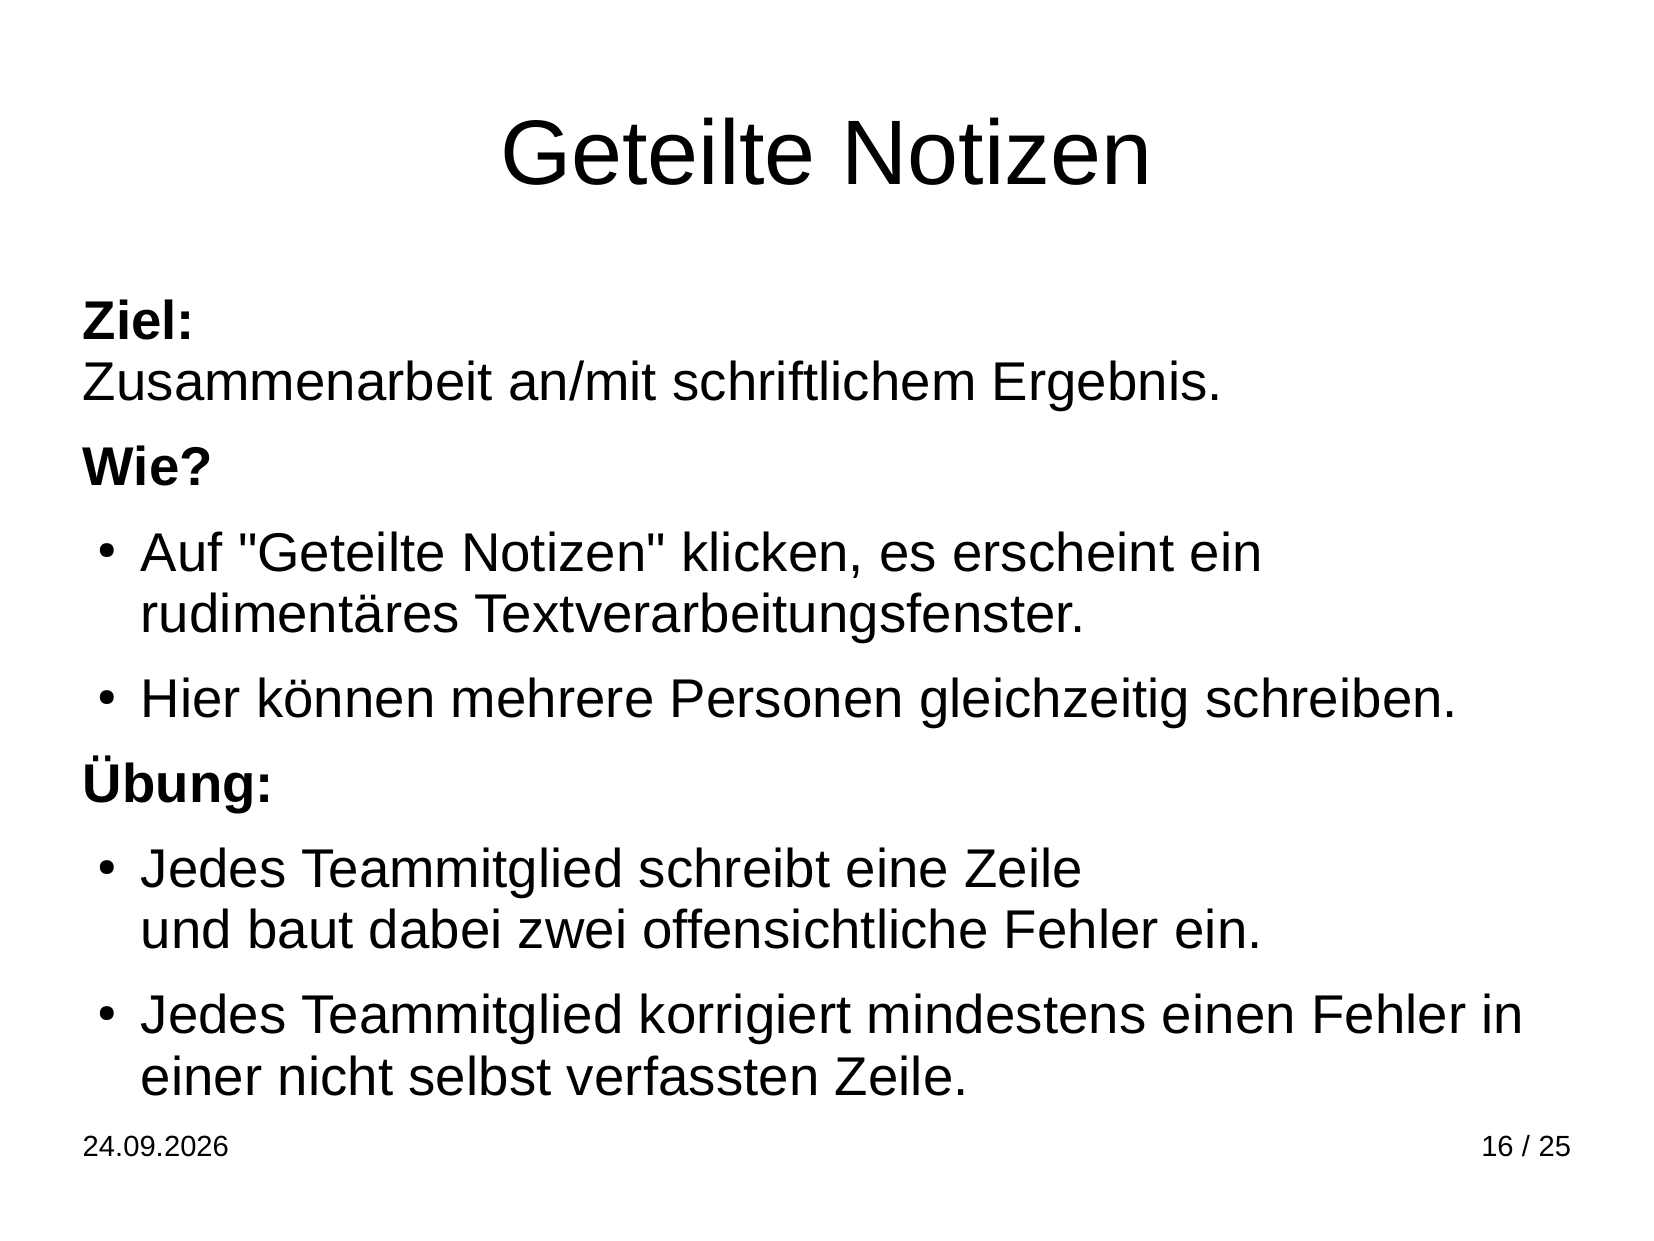

# Geteilte Notizen
Ziel:
Zusammenarbeit an/mit schriftlichem Ergebnis.
Wie?
Auf "Geteilte Notizen" klicken, es erscheint ein rudimentäres Textverarbeitungsfenster.
Hier können mehrere Personen gleichzeitig schreiben.
Übung:
Jedes Teammitglied schreibt eine Zeile
und baut dabei zwei offensichtliche Fehler ein.
Jedes Teammitglied korrigiert mindestens einen Fehler in einer nicht selbst verfassten Zeile.